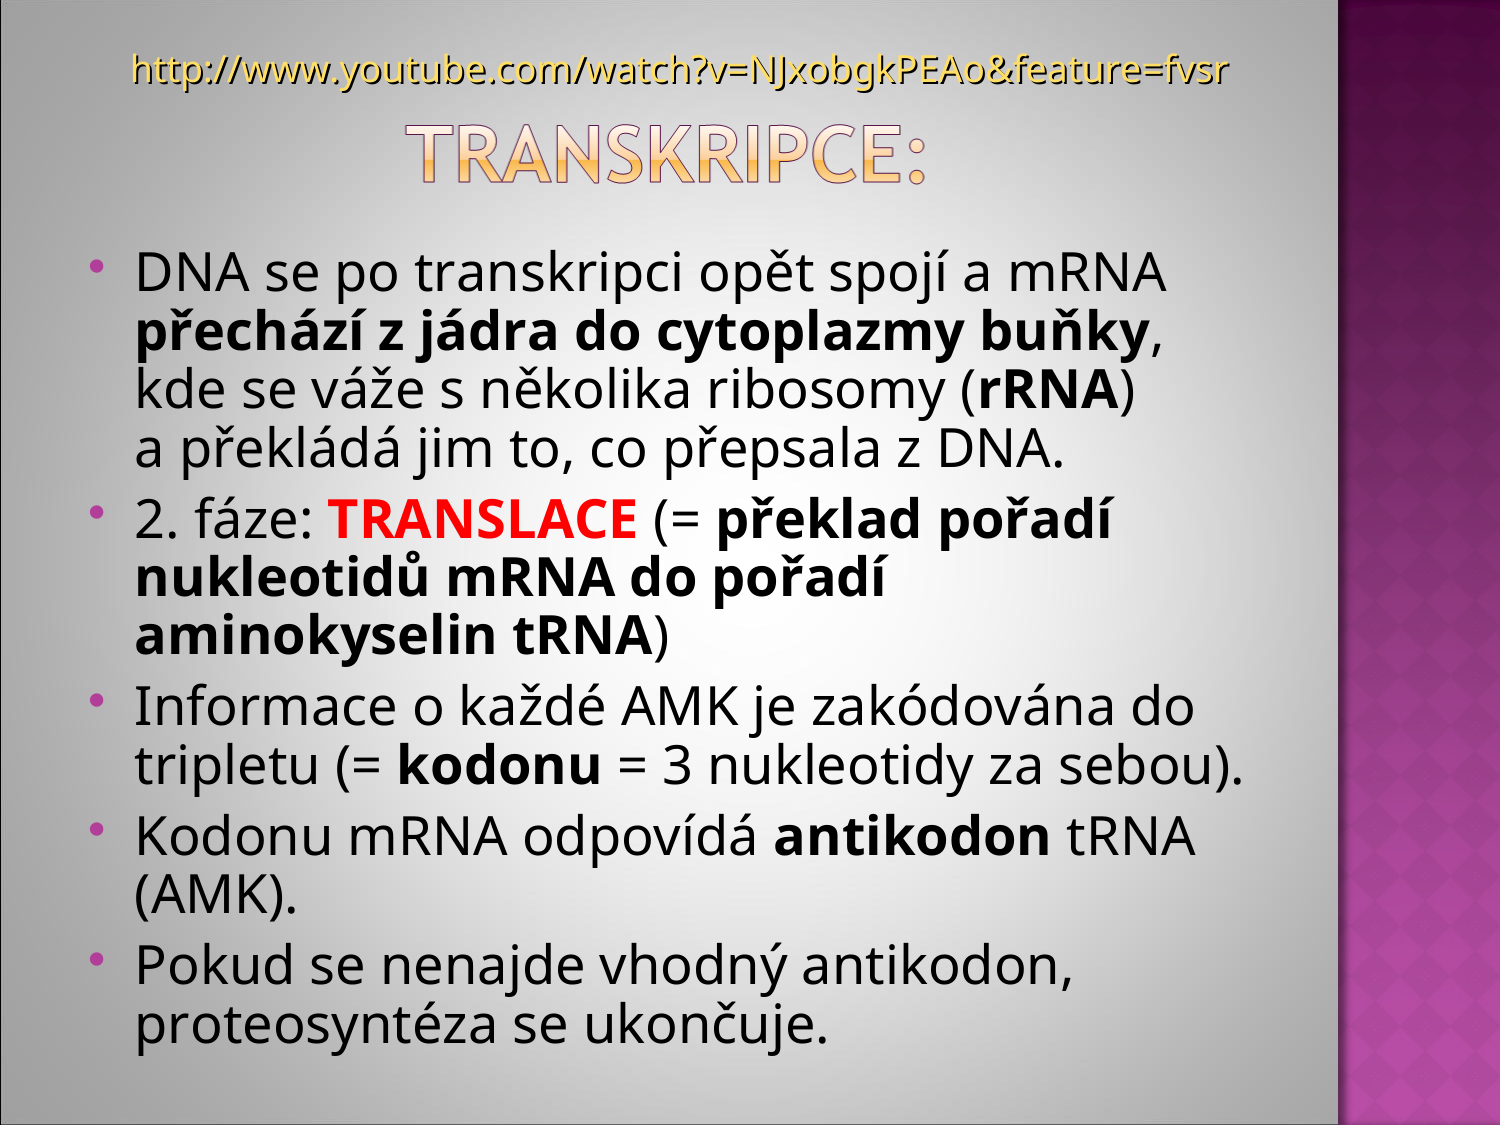

http://www.youtube.com/watch?v=NJxobgkPEAo&feature=fvsr
# DNA se po transkripci opět spojí a mRNA přechází z jádra do cytoplazmy buňky, kde se váže s několika ribosomy (rRNA) a překládá jim to, co přepsala z DNA.
2. fáze: TRANSLACE (= překlad pořadí nukleotidů mRNA do pořadí aminokyselin tRNA)
Informace o každé AMK je zakódována do tripletu (= kodonu = 3 nukleotidy za sebou).
Kodonu mRNA odpovídá antikodon tRNA (AMK).
Pokud se nenajde vhodný antikodon, proteosyntéza se ukončuje.